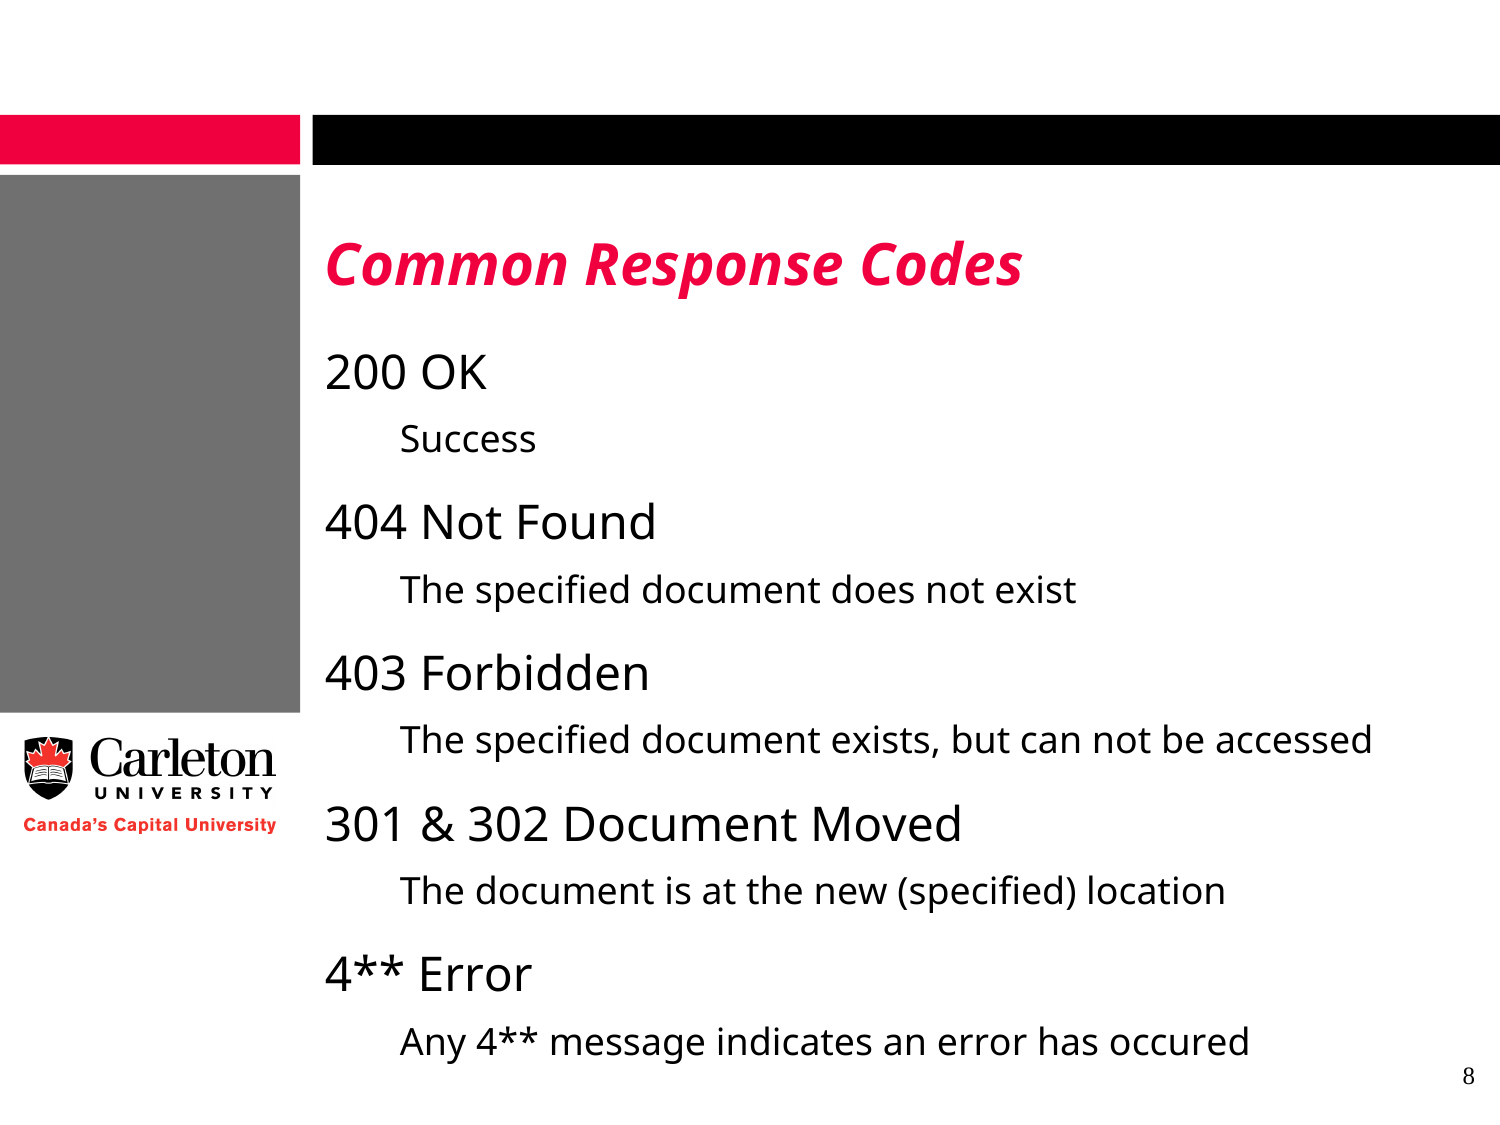

# Common Response Codes
200 OK
Success
404 Not Found
The specified document does not exist
403 Forbidden
The specified document exists, but can not be accessed
301 & 302 Document Moved
The document is at the new (specified) location
4** Error
Any 4** message indicates an error has occured
8